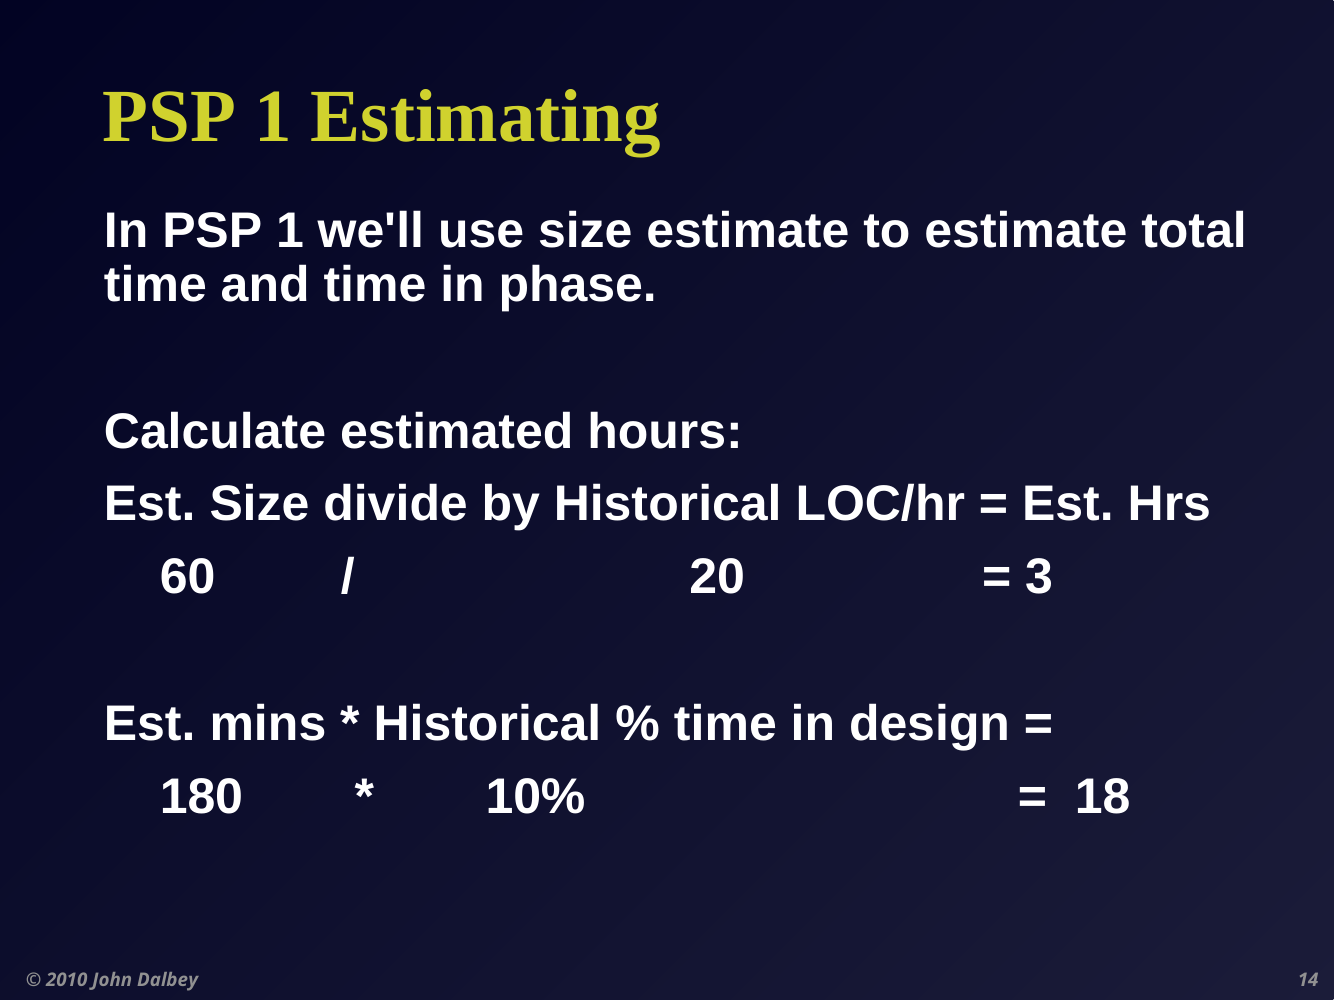

# PSP 1 Estimating
In PSP 1 we'll use size estimate to estimate total time and time in phase.
Calculate estimated hours:
Est. Size divide by Historical LOC/hr = Est. Hrs
 60 / 20 = 3
Est. mins * Historical % time in design =
 180 * 10% = 18